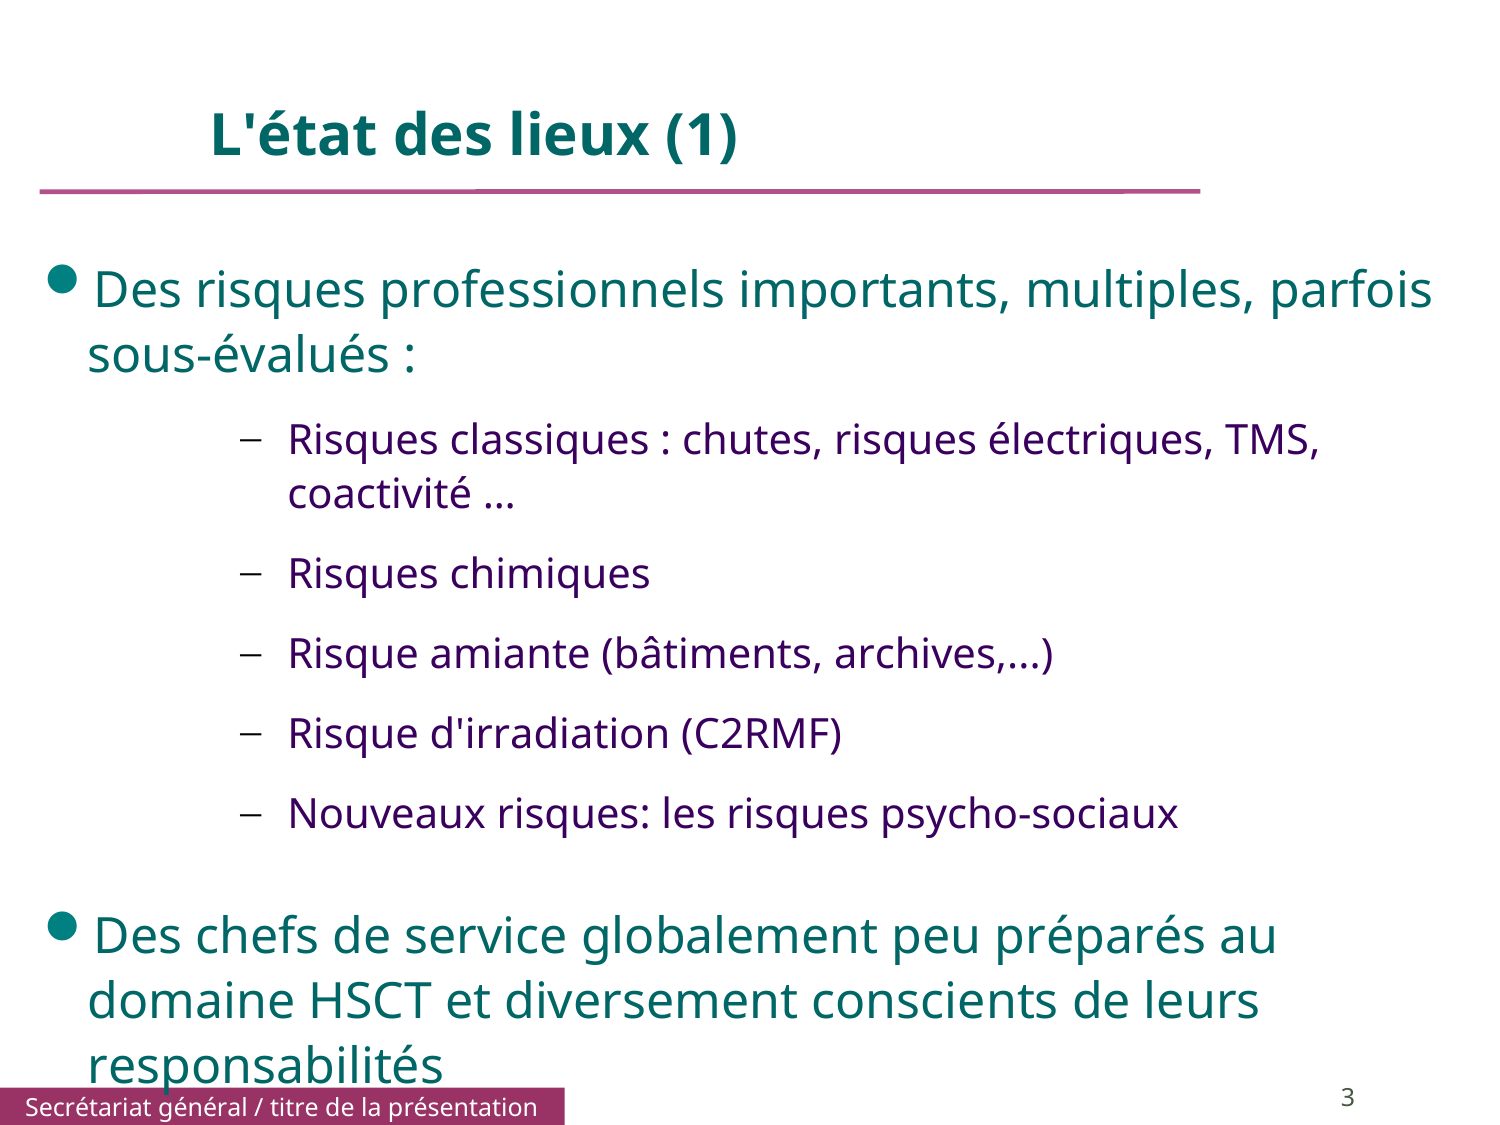

# L'état des lieux (1)
Des risques professionnels importants, multiples, parfois sous-évalués :
Risques classiques : chutes, risques électriques, TMS, coactivité …
Risques chimiques
Risque amiante (bâtiments, archives,...)
Risque d'irradiation (C2RMF)
Nouveaux risques: les risques psycho-sociaux
Des chefs de service globalement peu préparés au domaine HSCT et diversement conscients de leurs responsabilités
3